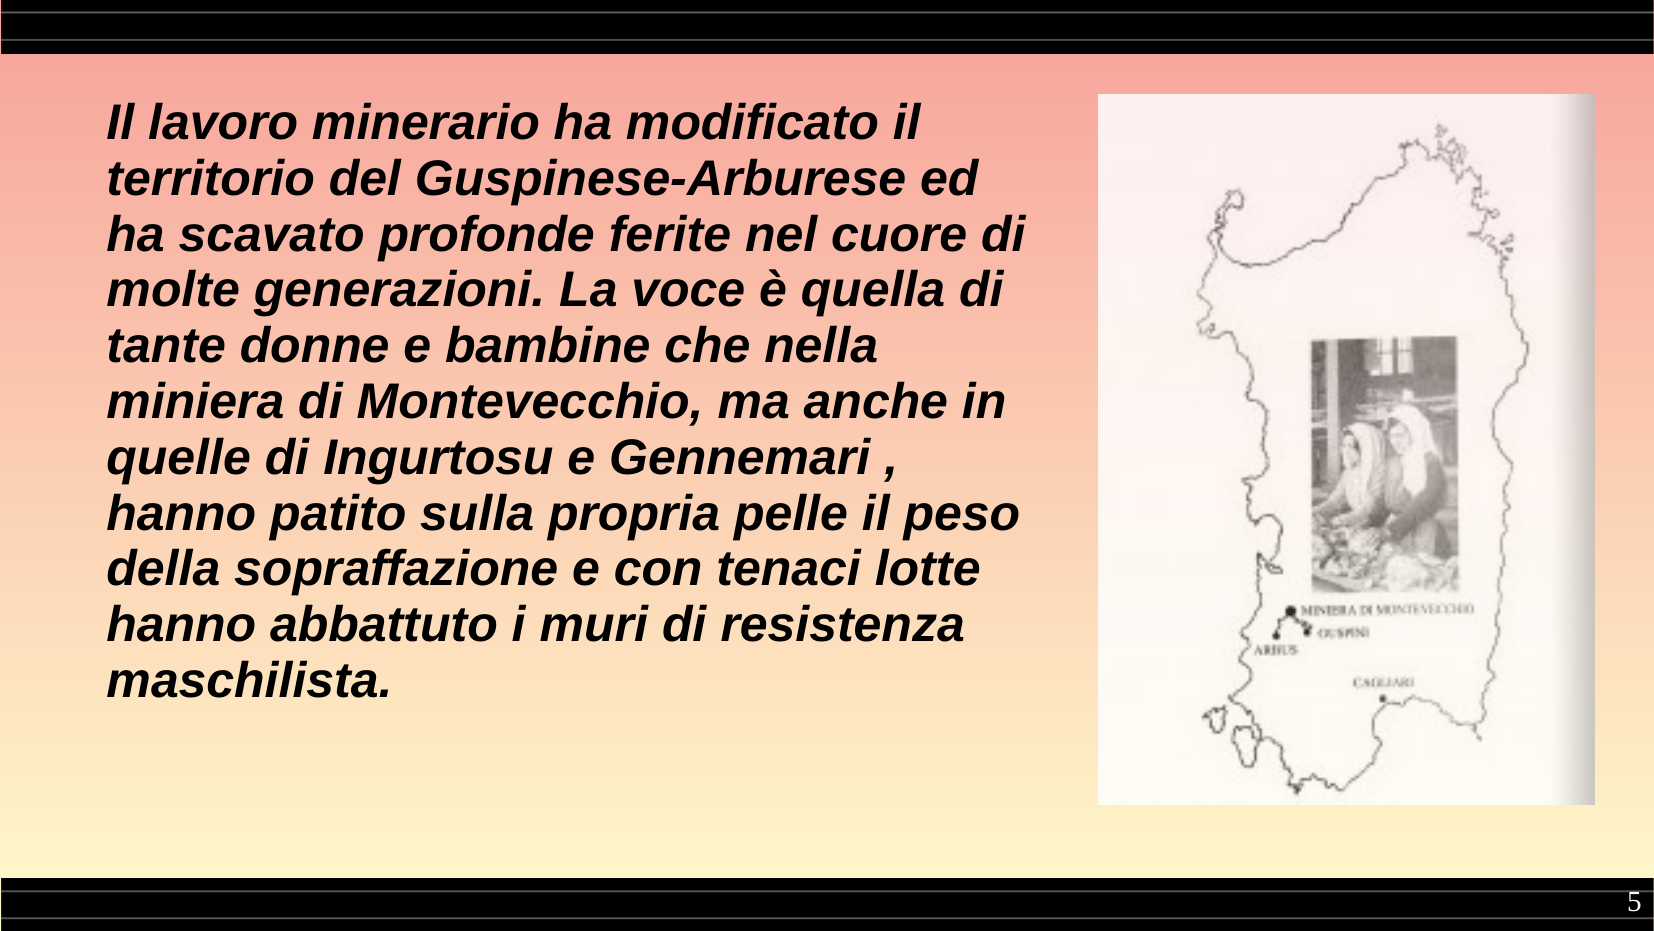

# Il lavoro minerario ha modificato il territorio del Guspinese-Arburese ed ha scavato profonde ferite nel cuore di molte generazioni. La voce è quella di tante donne e bambine che nella miniera di Montevecchio, ma anche in quelle di Ingurtosu e Gennemari , hanno patito sulla propria pelle il peso della sopraffazione e con tenaci lotte hanno abbattuto i muri di resistenza maschilista.